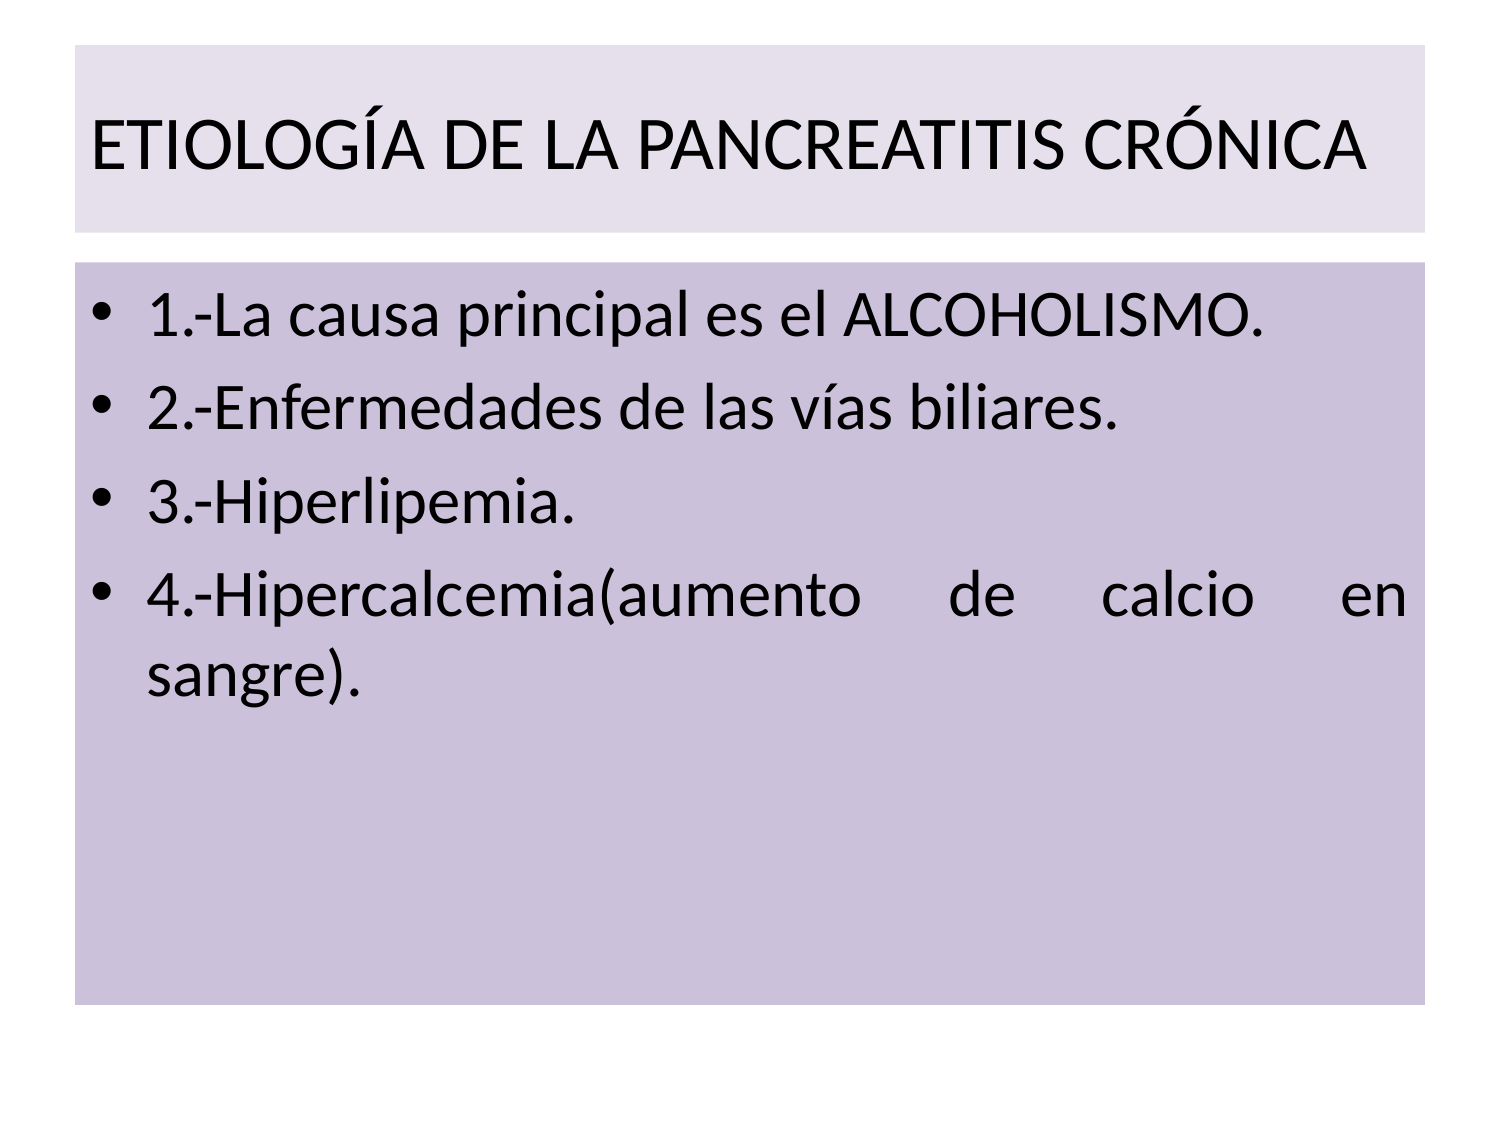

# ETIOLOGÍA DE LA PANCREATITIS CRÓNICA
1.-La causa principal es el ALCOHOLISMO.
2.-Enfermedades de las vías biliares.
3.-Hiperlipemia.
4.-Hipercalcemia(aumento de calcio en sangre).